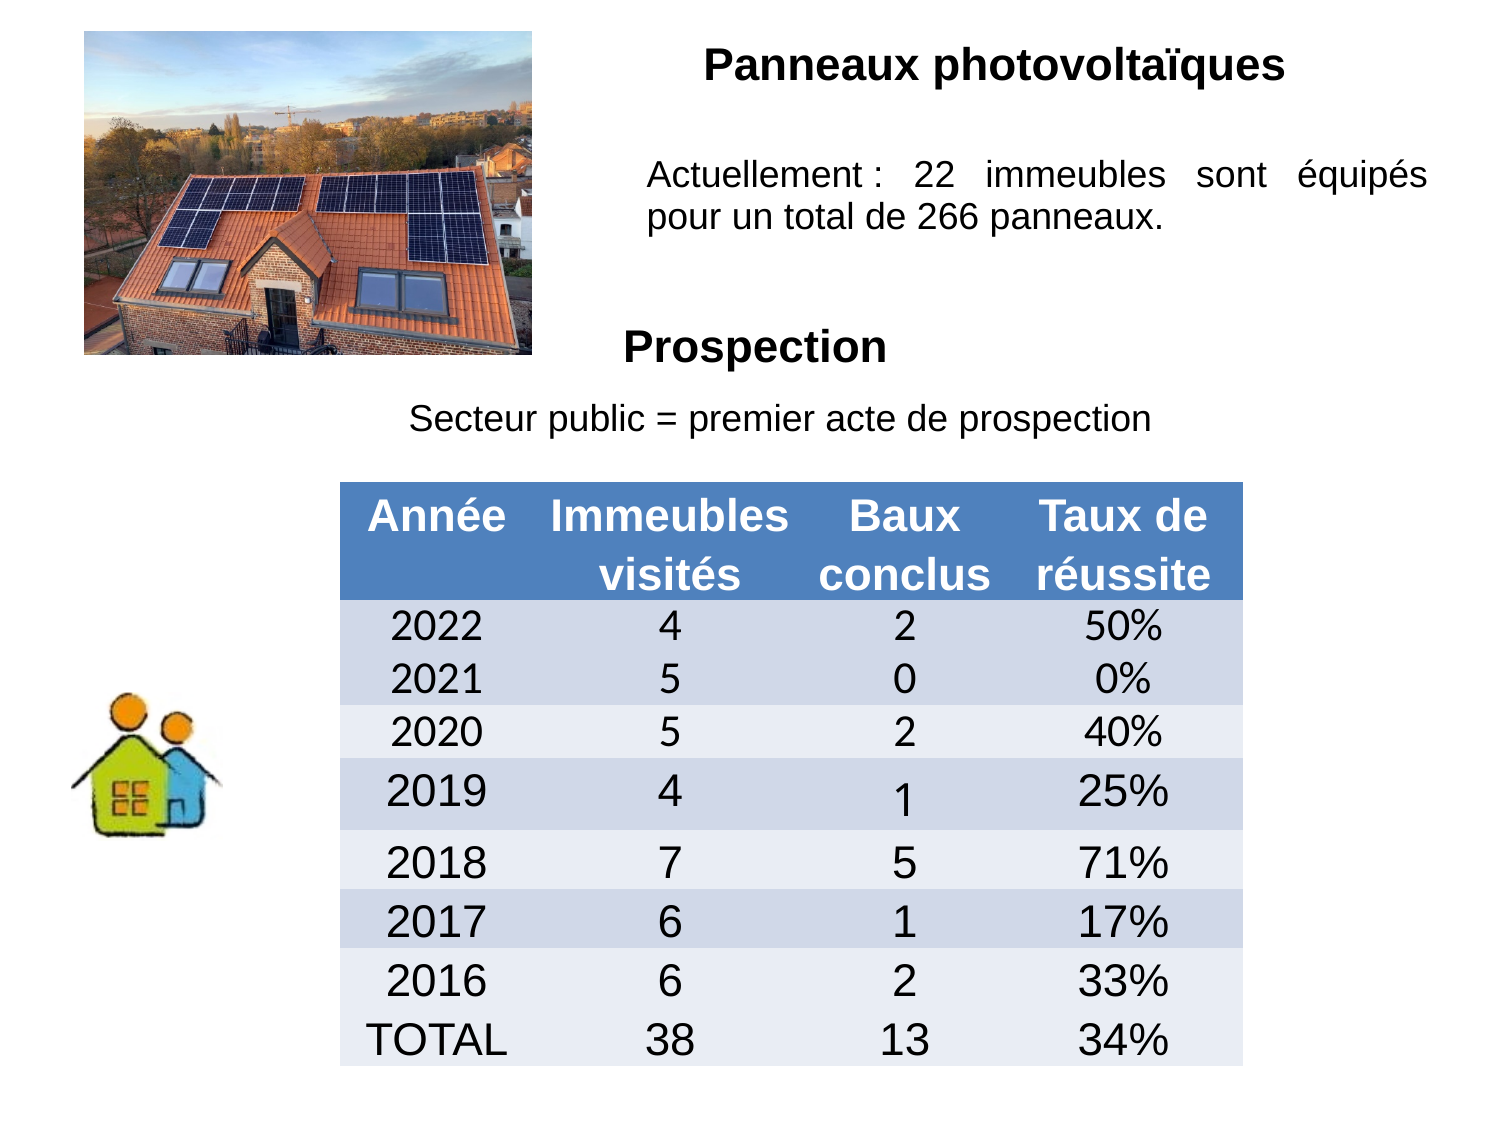

Panneaux photovoltaïques
Actuellement : 22 immeubles sont équipés pour un total de 266 panneaux.
Prospection
Secteur public = premier acte de prospection
| Année | Immeubles visités | Baux conclus | Taux de réussite |
| --- | --- | --- | --- |
| 2022 | 4 | 2 | 50% |
| 2021 | 5 | 0 | 0% |
| 2020 | 5 | 2 | 40% |
| 2019 | 4 | 1 | 25% |
| 2018 | 7 | 5 | 71% |
| 2017 | 6 | 1 | 17% |
| 2016 | 6 | 2 | 33% |
| TOTAL | 38 | 13 | 34% |